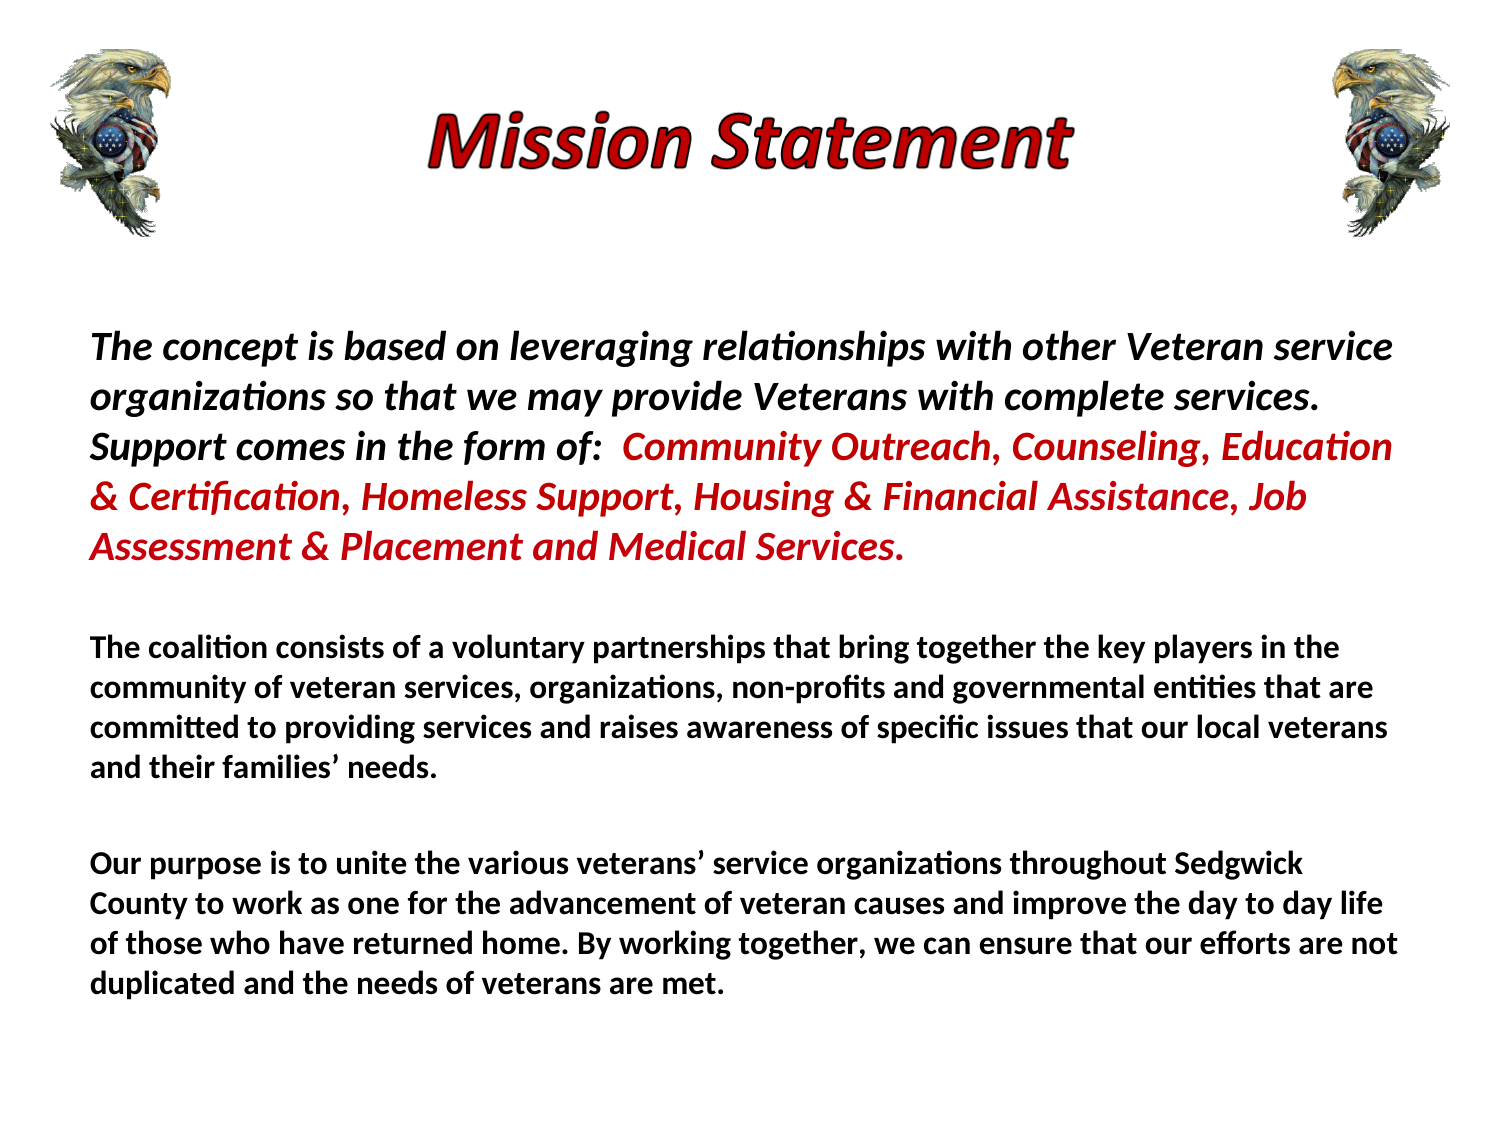

The concept is based on leveraging relationships with other Veteran service organizations so that we may provide Veterans with complete services. Support comes in the form of: Community Outreach, Counseling, Education & Certification, Homeless Support, Housing & Financial Assistance, Job Assessment & Placement and Medical Services.
The coalition consists of a voluntary partnerships that bring together the key players in the community of veteran services, organizations, non-profits and governmental entities that are committed to providing services and raises awareness of specific issues that our local veterans and their families’ needs.
Our purpose is to unite the various veterans’ service organizations throughout Sedgwick County to work as one for the advancement of veteran causes and improve the day to day life of those who have returned home. By working together, we can ensure that our efforts are not duplicated and the needs of veterans are met.